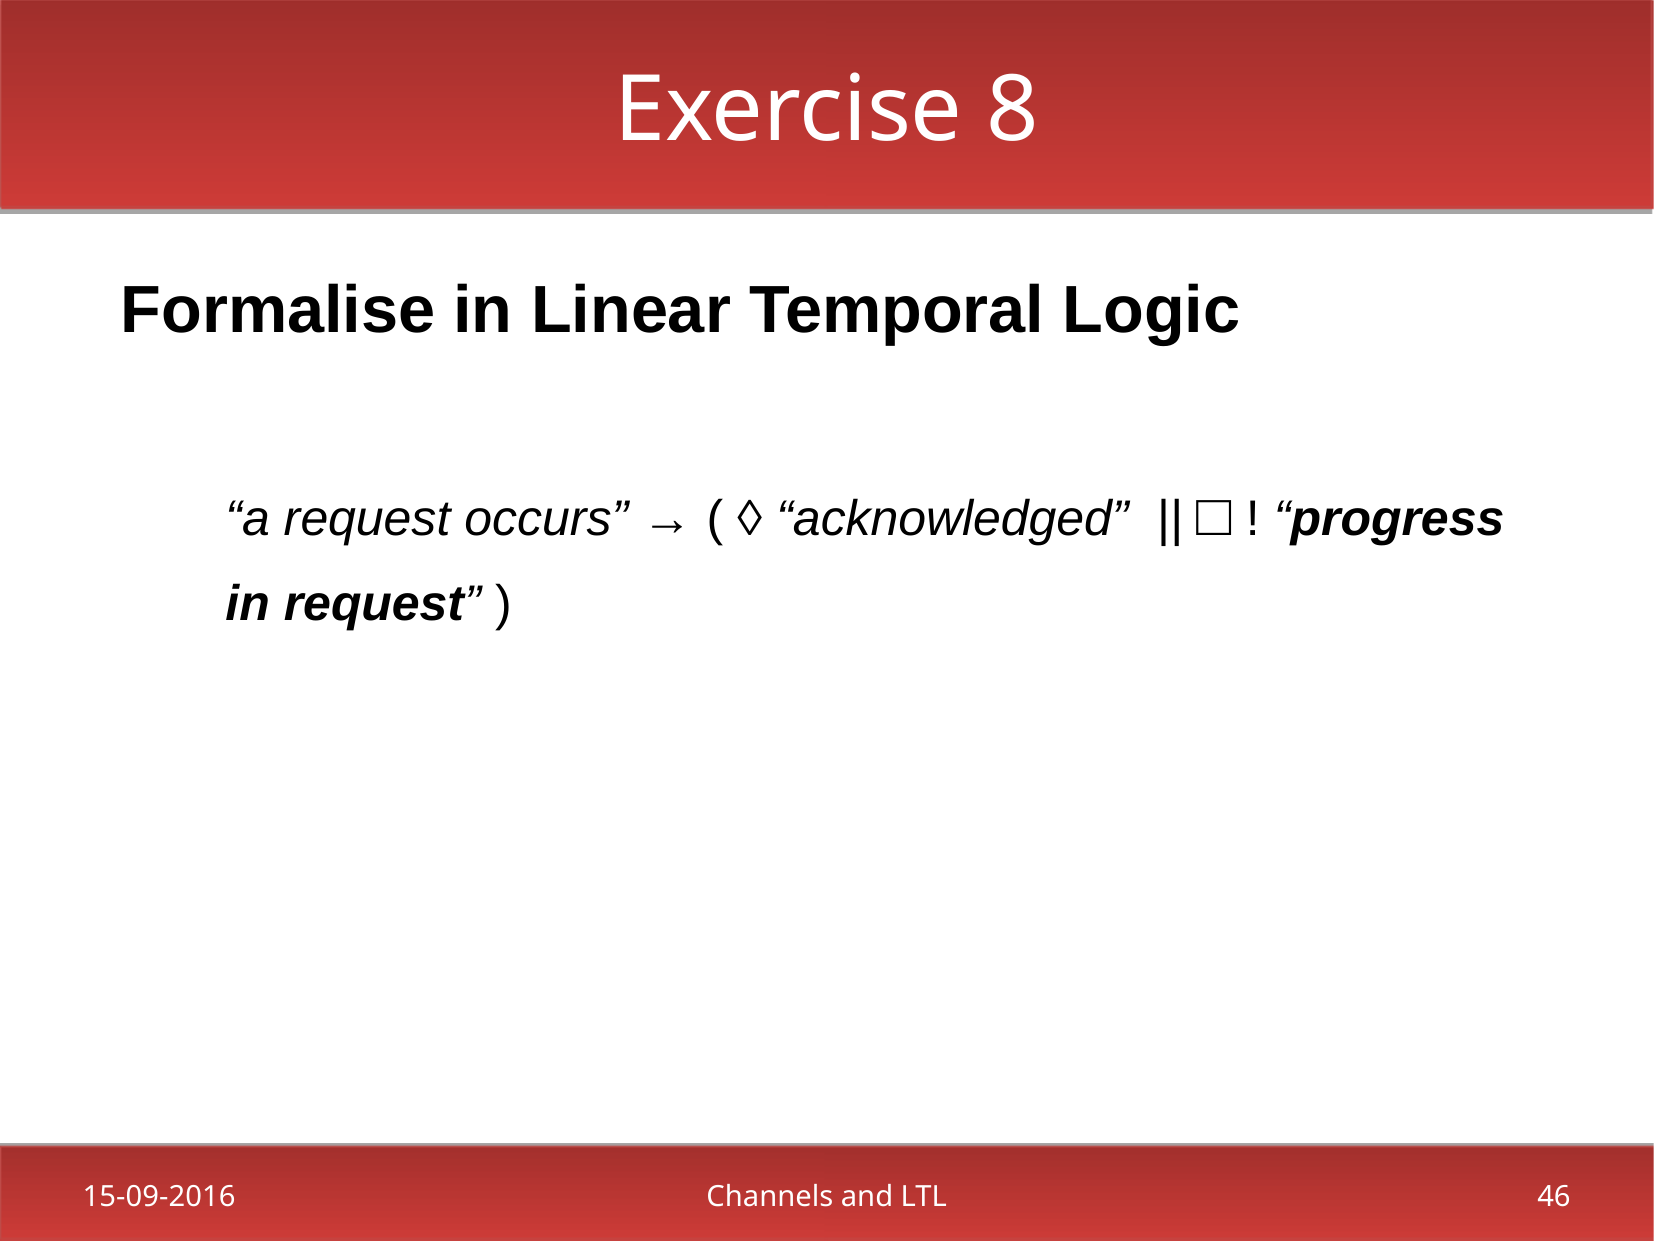

# Exercise 8
Formalise in Linear Temporal Logic
“a request occurs” → ( ◊ “acknowledged” || □ ! “progress in request” )
15-09-2016
Channels and LTL
46